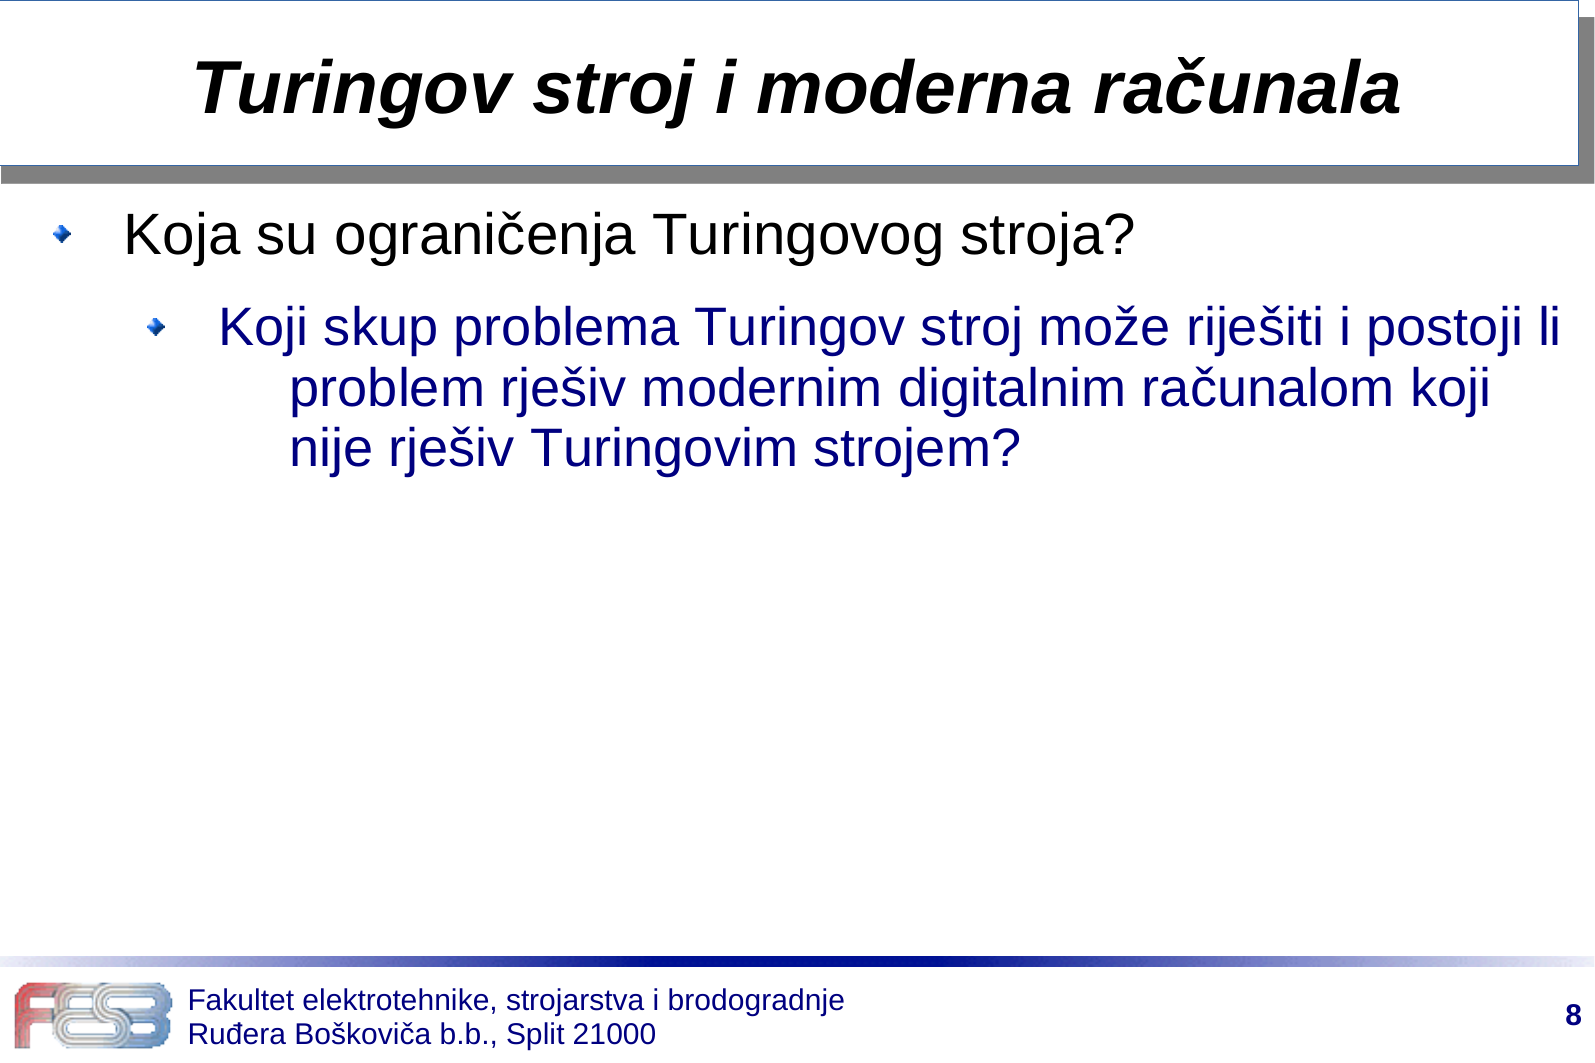

# Turingov stroj i moderna računala
Koja su ograničenja Turingovog stroja?
Koji skup problema Turingov stroj može riješiti i postoji li problem rješiv modernim digitalnim računalom koji nije rješiv Turingovim strojem?